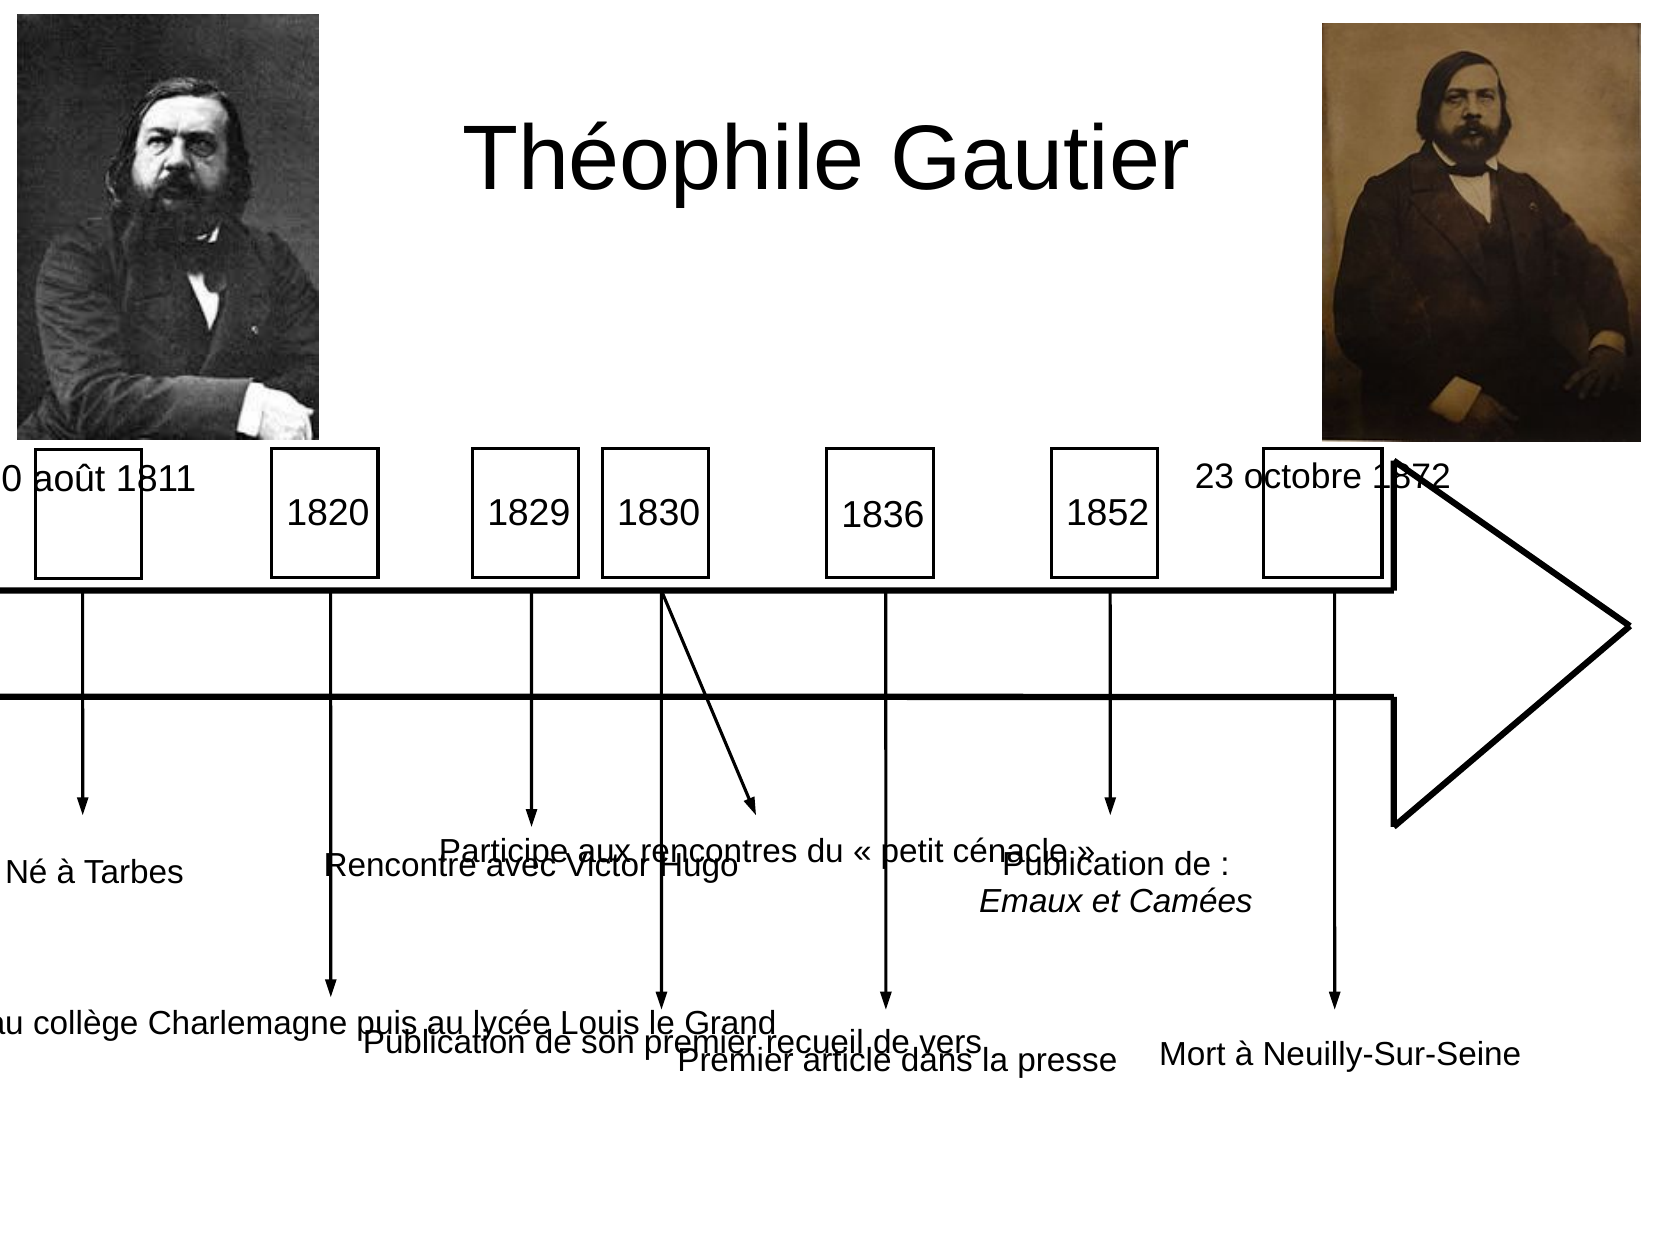

# Théophile Gautier
23 octobre 1872
30 août 1811
1820
1829
1830
1852
1836
Participe aux rencontres du « petit cénacle »
Publication de :
Emaux et Camées
Rencontre avec Victor Hugo
Né à Tarbes
Étudie au collège Charlemagne puis au lycée Louis le Grand
Publication de son premier recueil de vers
Mort à Neuilly-Sur-Seine
Premier article dans la presse